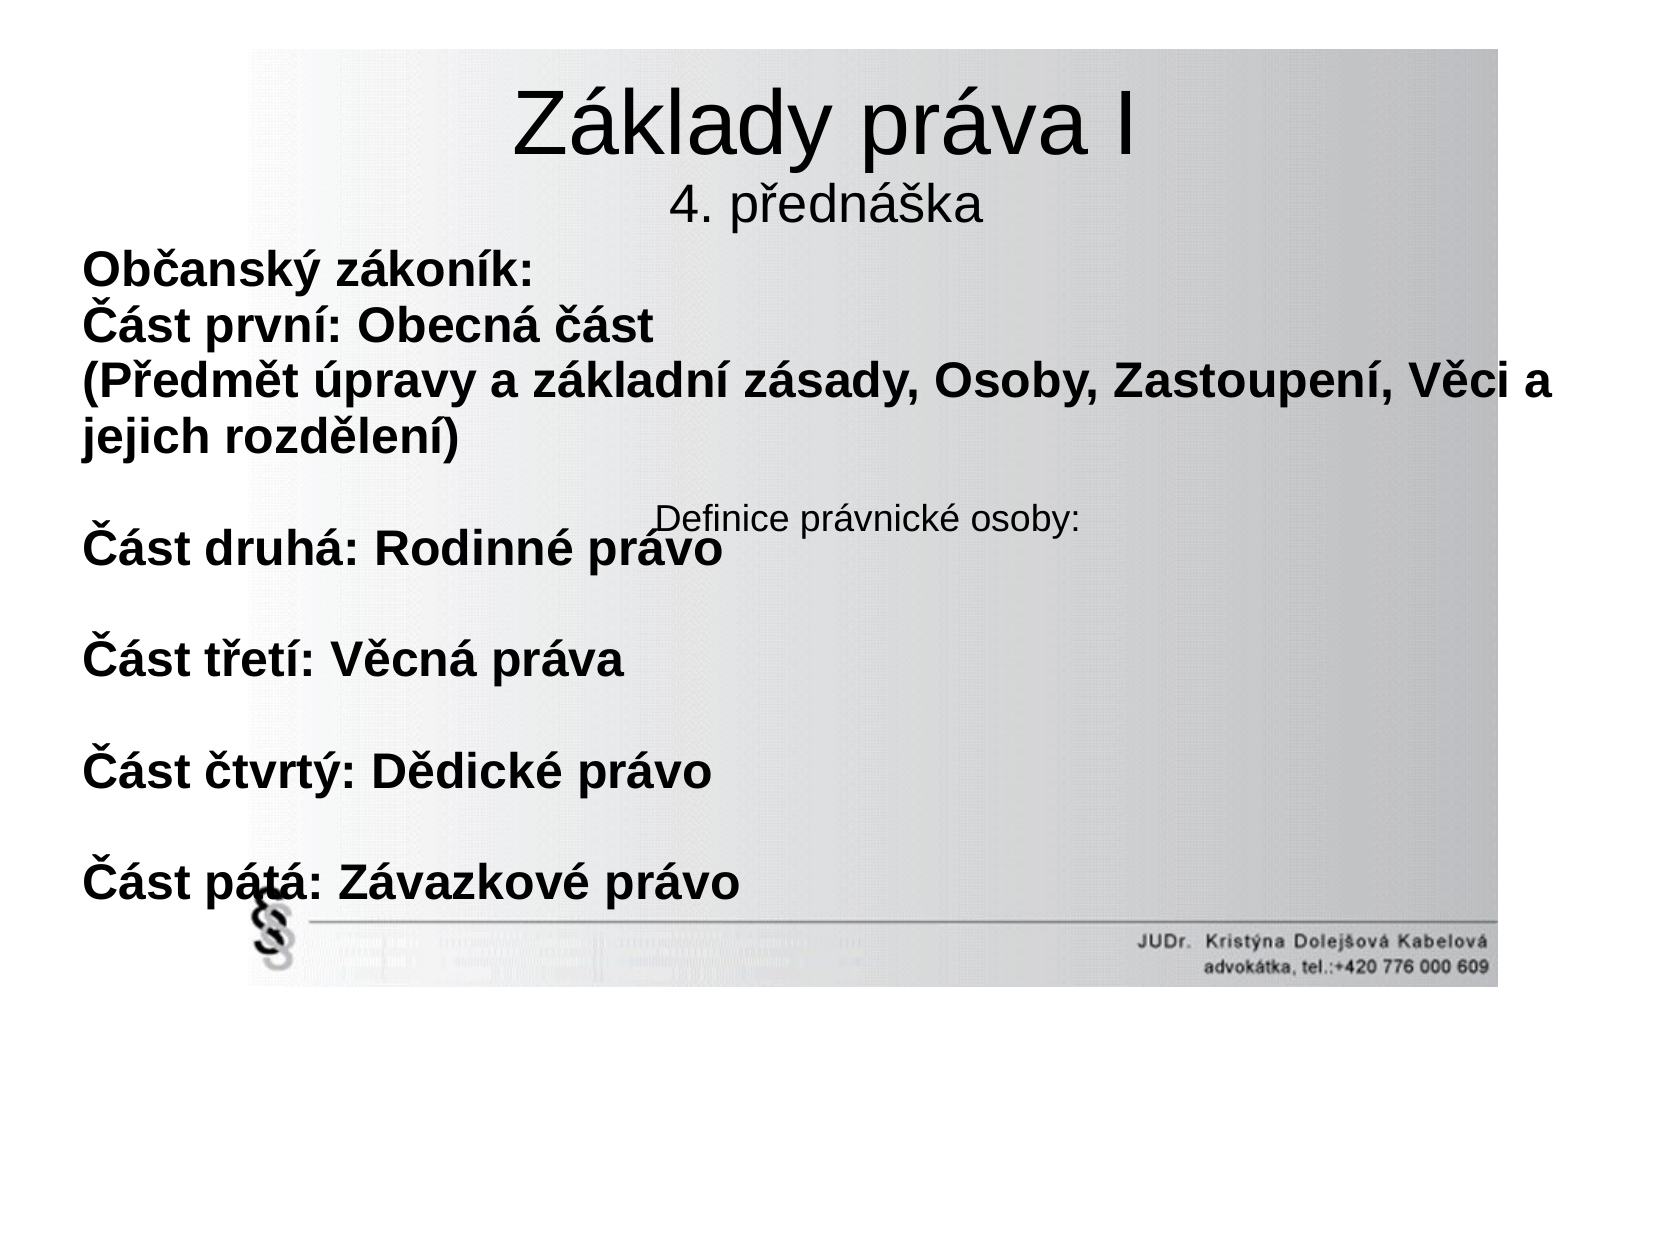

Občanský zákoník:
Část první: Obecná část
(Předmět úpravy a základní zásady, Osoby, Zastoupení, Věci a jejich rozdělení)
Část druhá: Rodinné právo
Část třetí: Věcná práva
Část čtvrtý: Dědické právo
Část pátá: Závazkové právo
# Základy práva I 4. přednáška